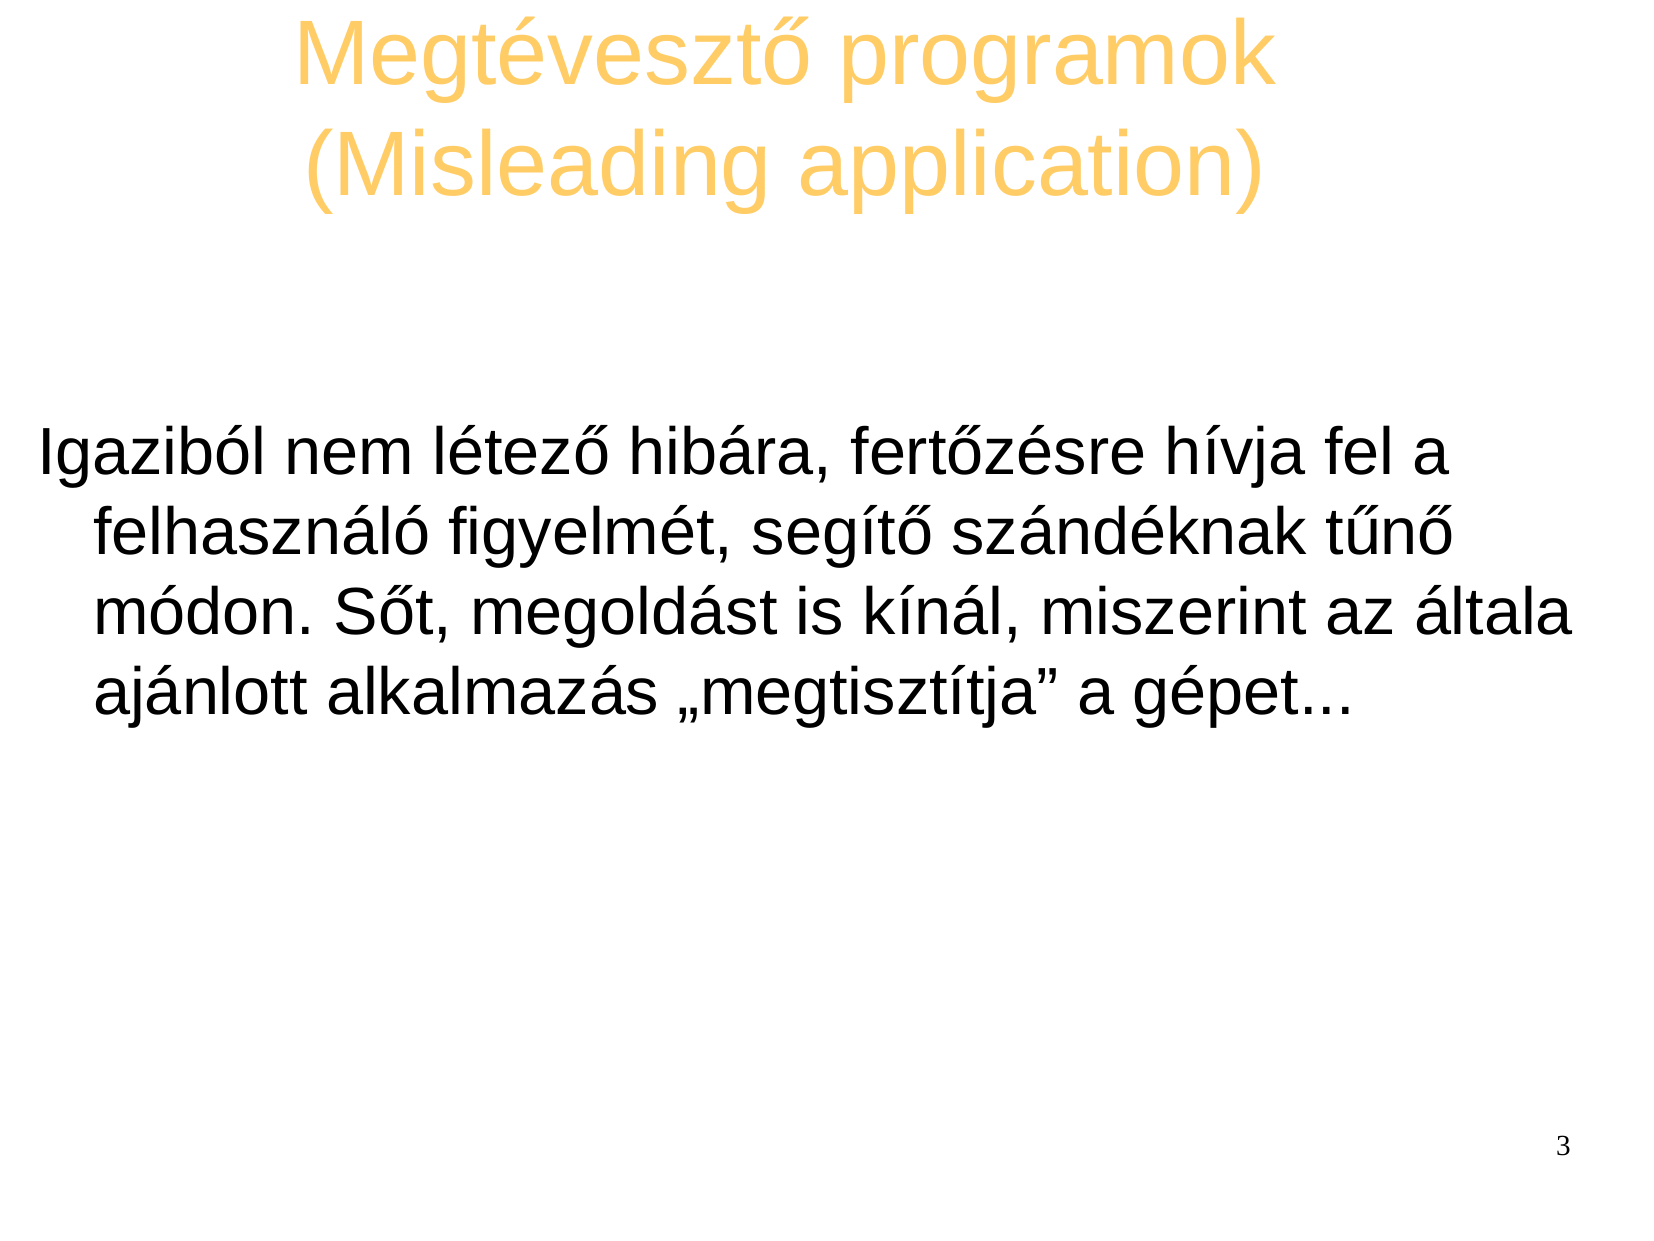

# Megtévesztő programok (Misleading application)
Igaziból nem létező hibára, fertőzésre hívja fel a felhasználó figyelmét, segítő szándéknak tűnő módon. Sőt, megoldást is kínál, miszerint az általa ajánlott alkalmazás „megtisztítja” a gépet...
3